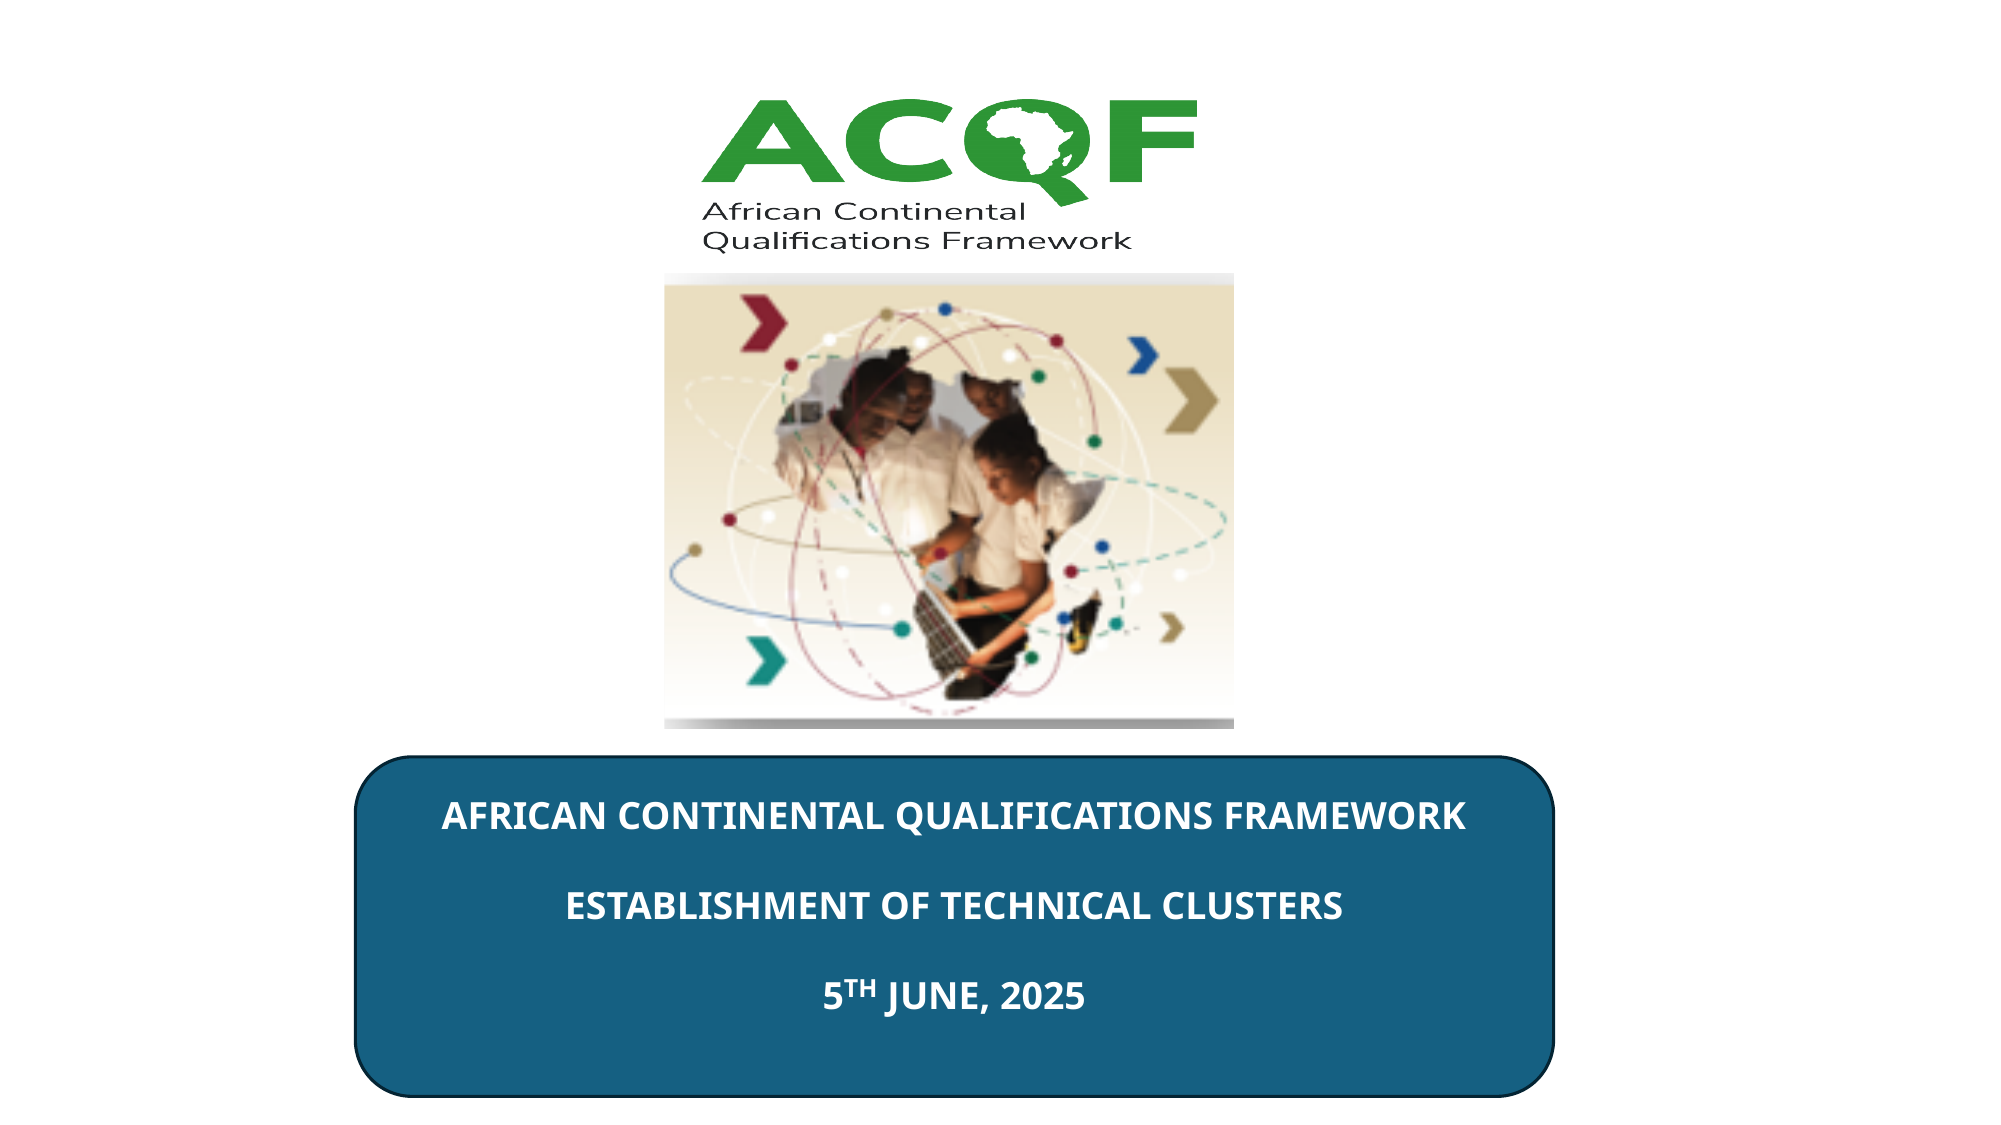

AFRICAN CONTINENTAL QUALIFICATIONS FRAMEWORK
ESTABLISHMENT OF TECHNICAL CLUSTERS
5TH JUNE, 2025